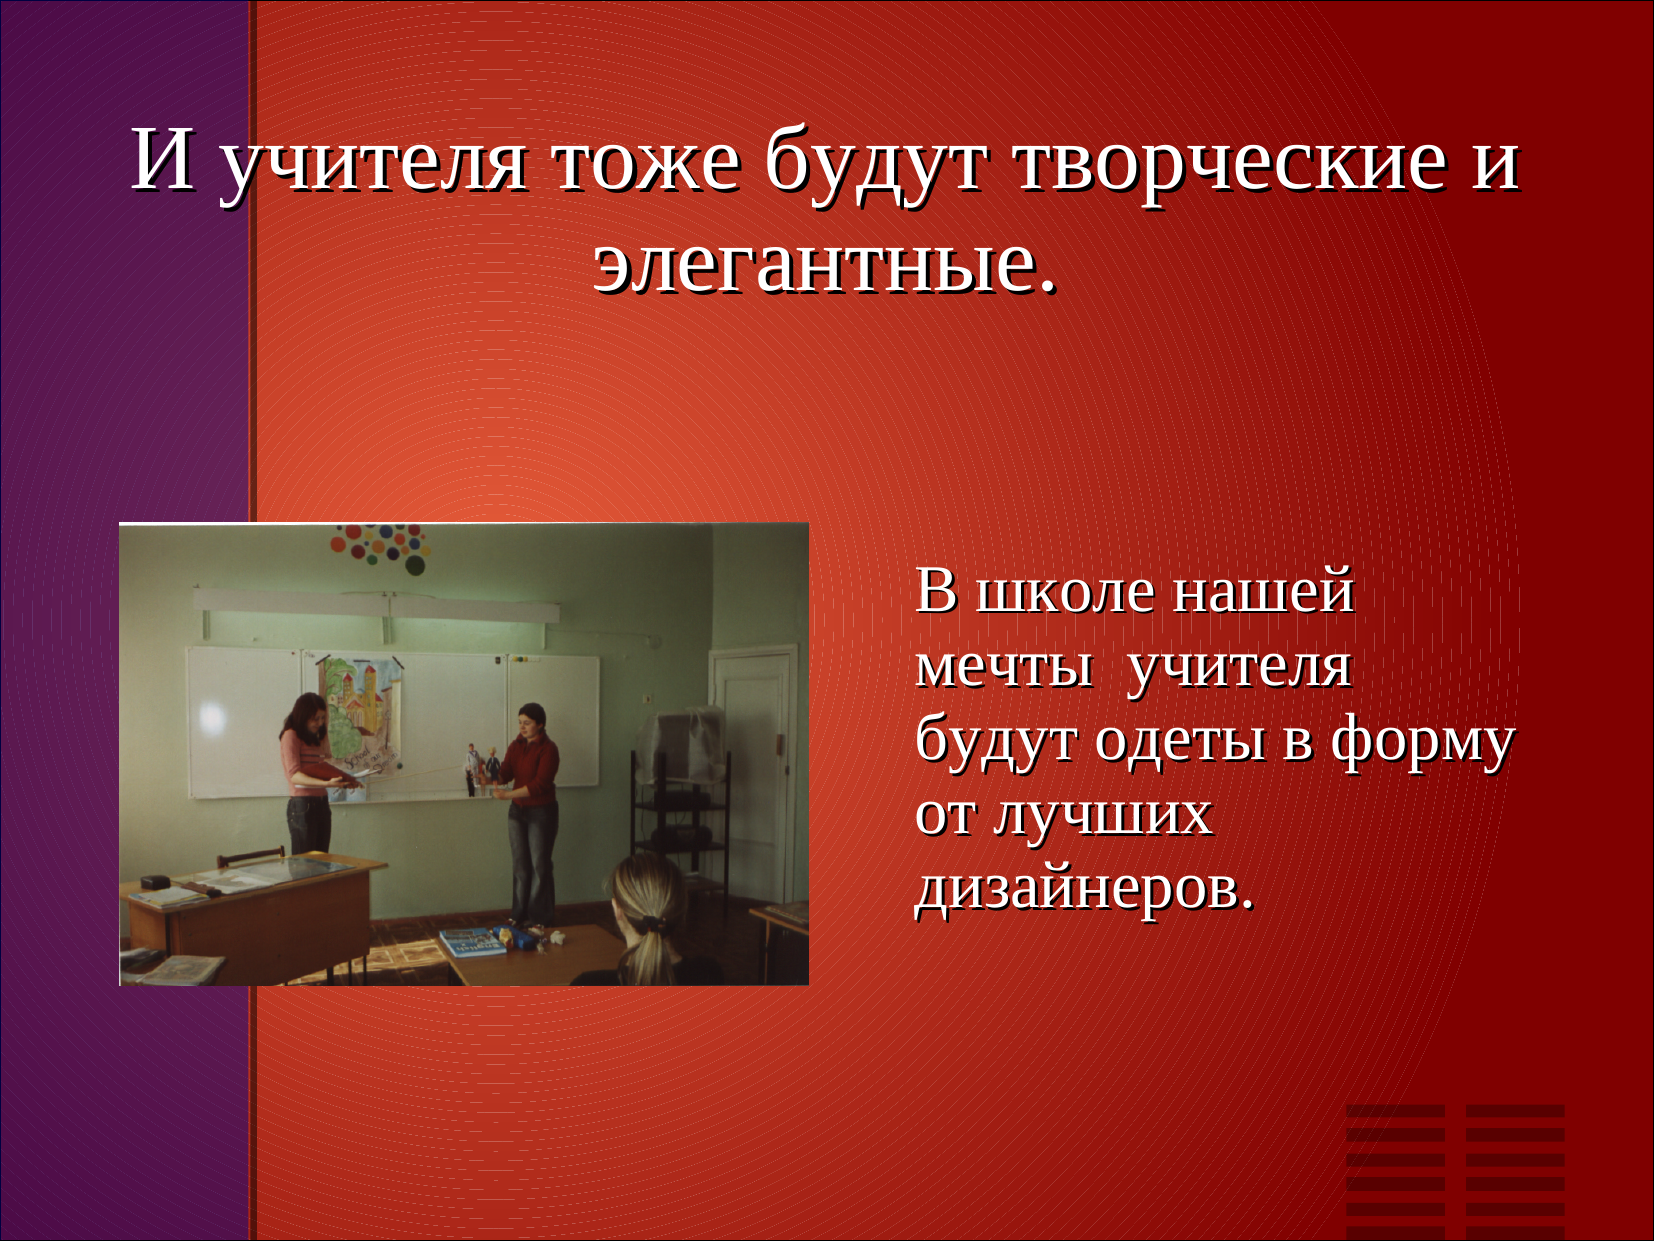

# И учителя тоже будут творческие и элегантные.
В школе нашей мечты учителя будут одеты в форму от лучших дизайнеров.